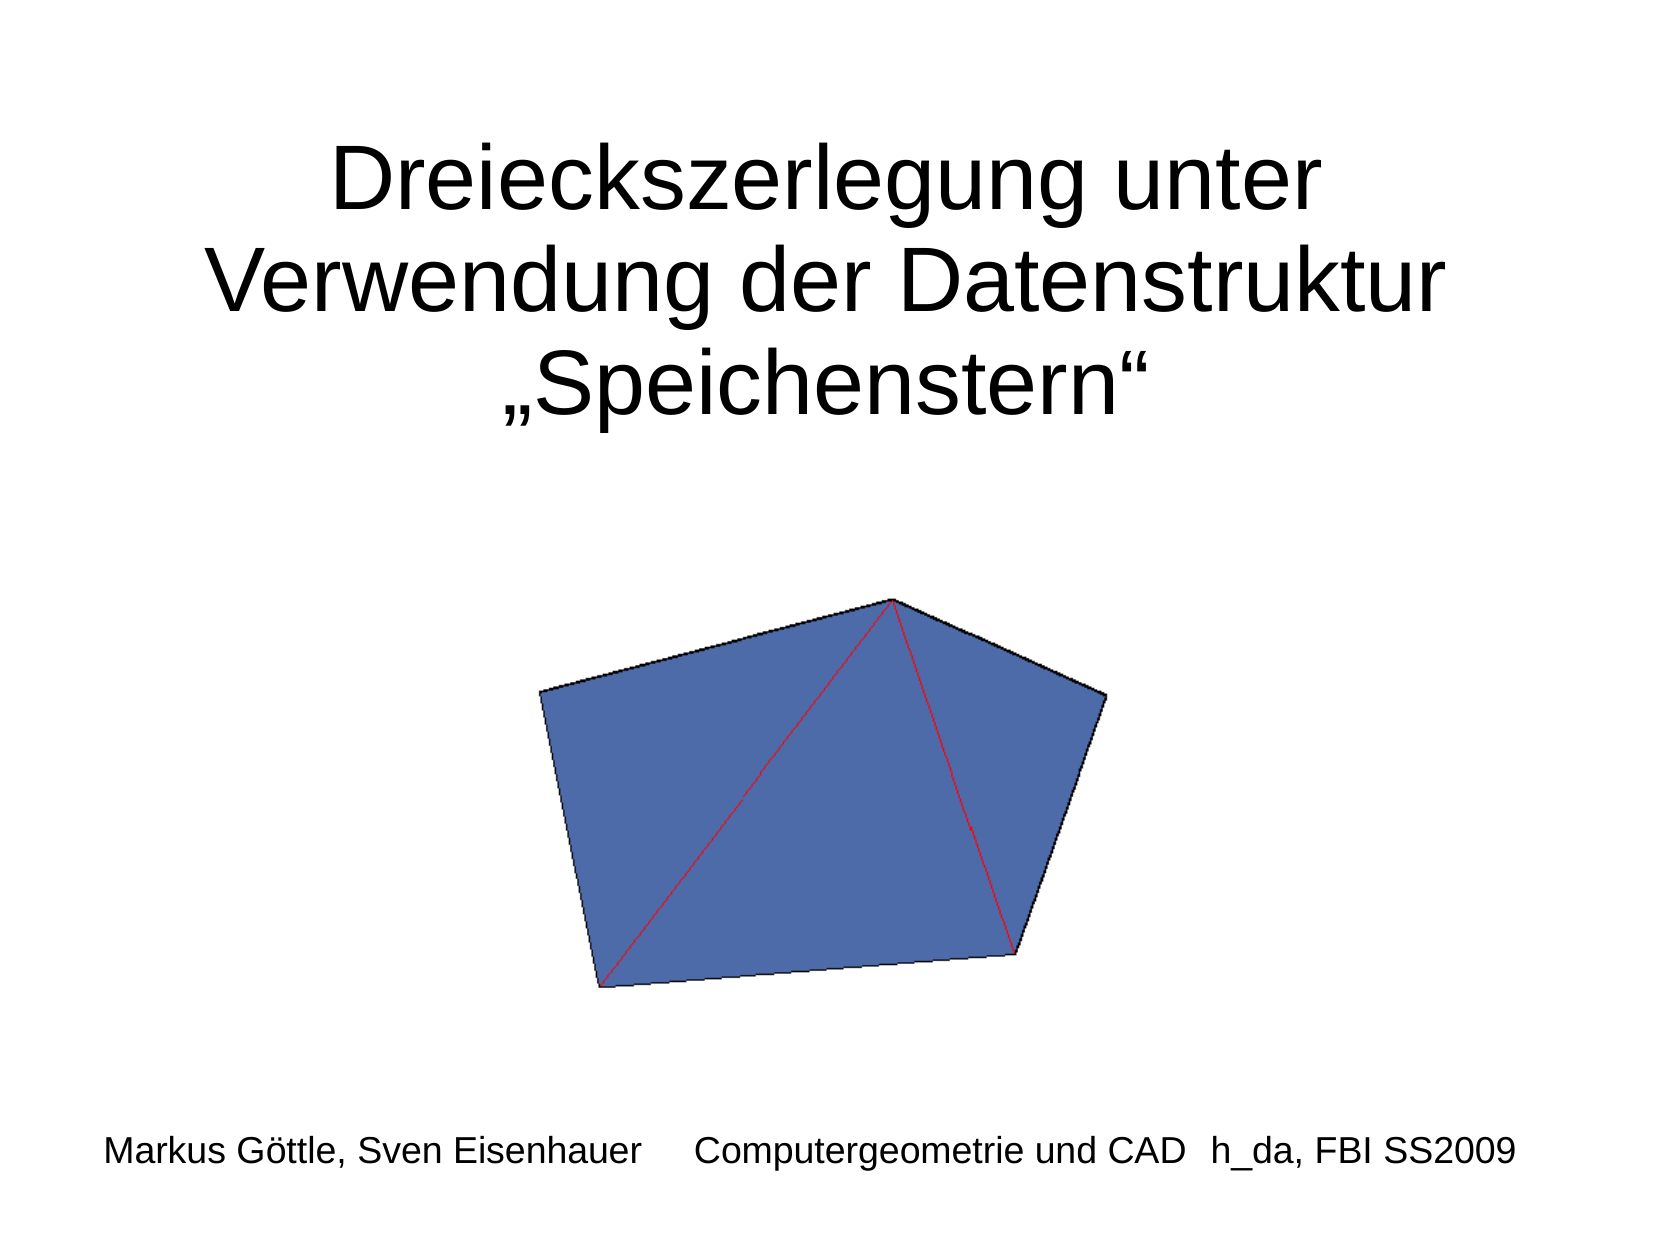

# Dreieckszerlegung unter Verwendung der Datenstruktur „Speichenstern“
Markus Göttle, Sven Eisenhauer	Computergeometrie und CAD	h_da, FBI SS2009